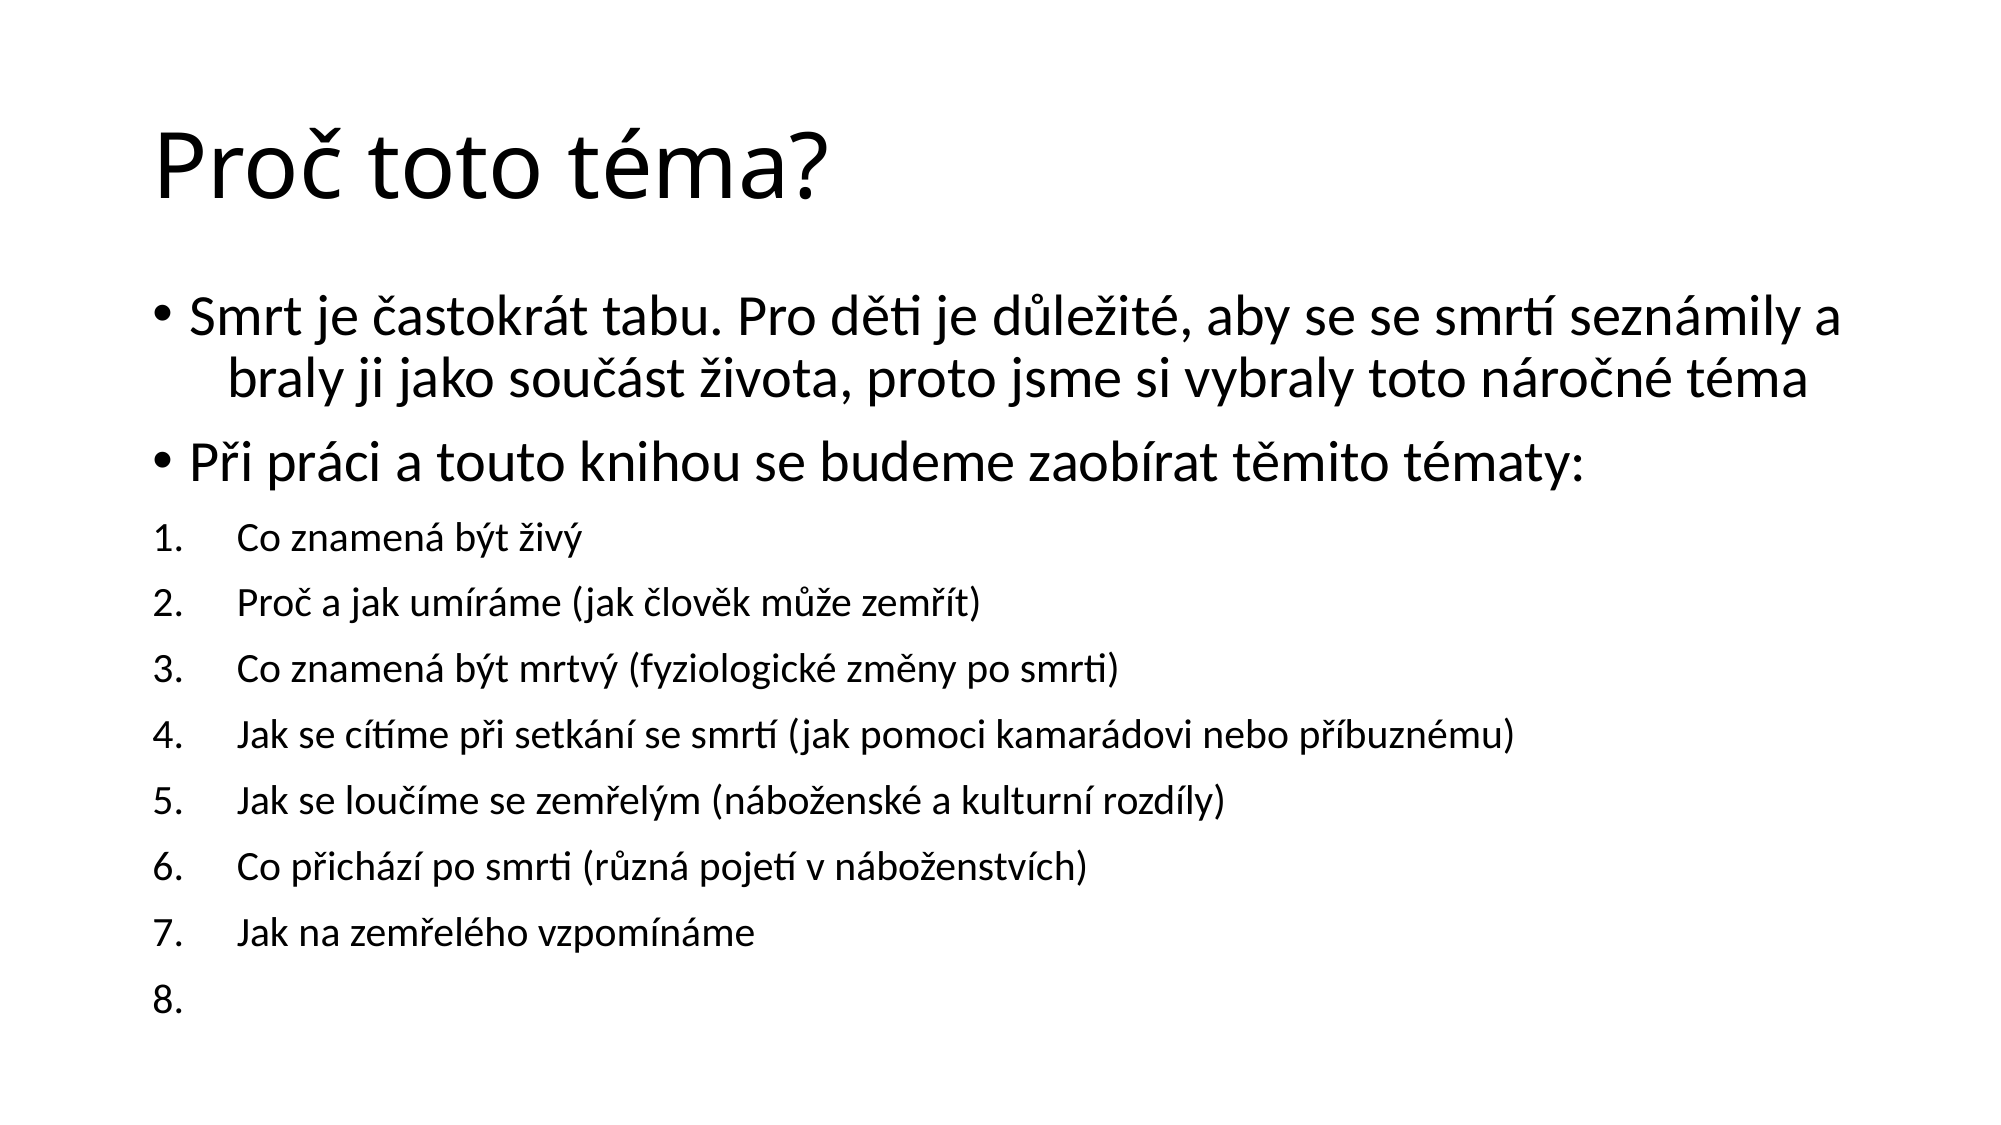

# Proč toto téma?
Smrt je častokrát tabu. Pro děti je důležité, aby se se smrtí seznámily a braly ji jako součást života, proto jsme si vybraly toto náročné téma
Při práci a touto knihou se budeme zaobírat těmito tématy:
Co znamená být živý
Proč a jak umíráme (jak člověk může zemřít)
Co znamená být mrtvý (fyziologické změny po smrti)
Jak se cítíme při setkání se smrtí (jak pomoci kamarádovi nebo příbuznému)
Jak se loučíme se zemřelým (náboženské a kulturní rozdíly)
Co přichází po smrti (různá pojetí v náboženstvích)
Jak na zemřelého vzpomínáme